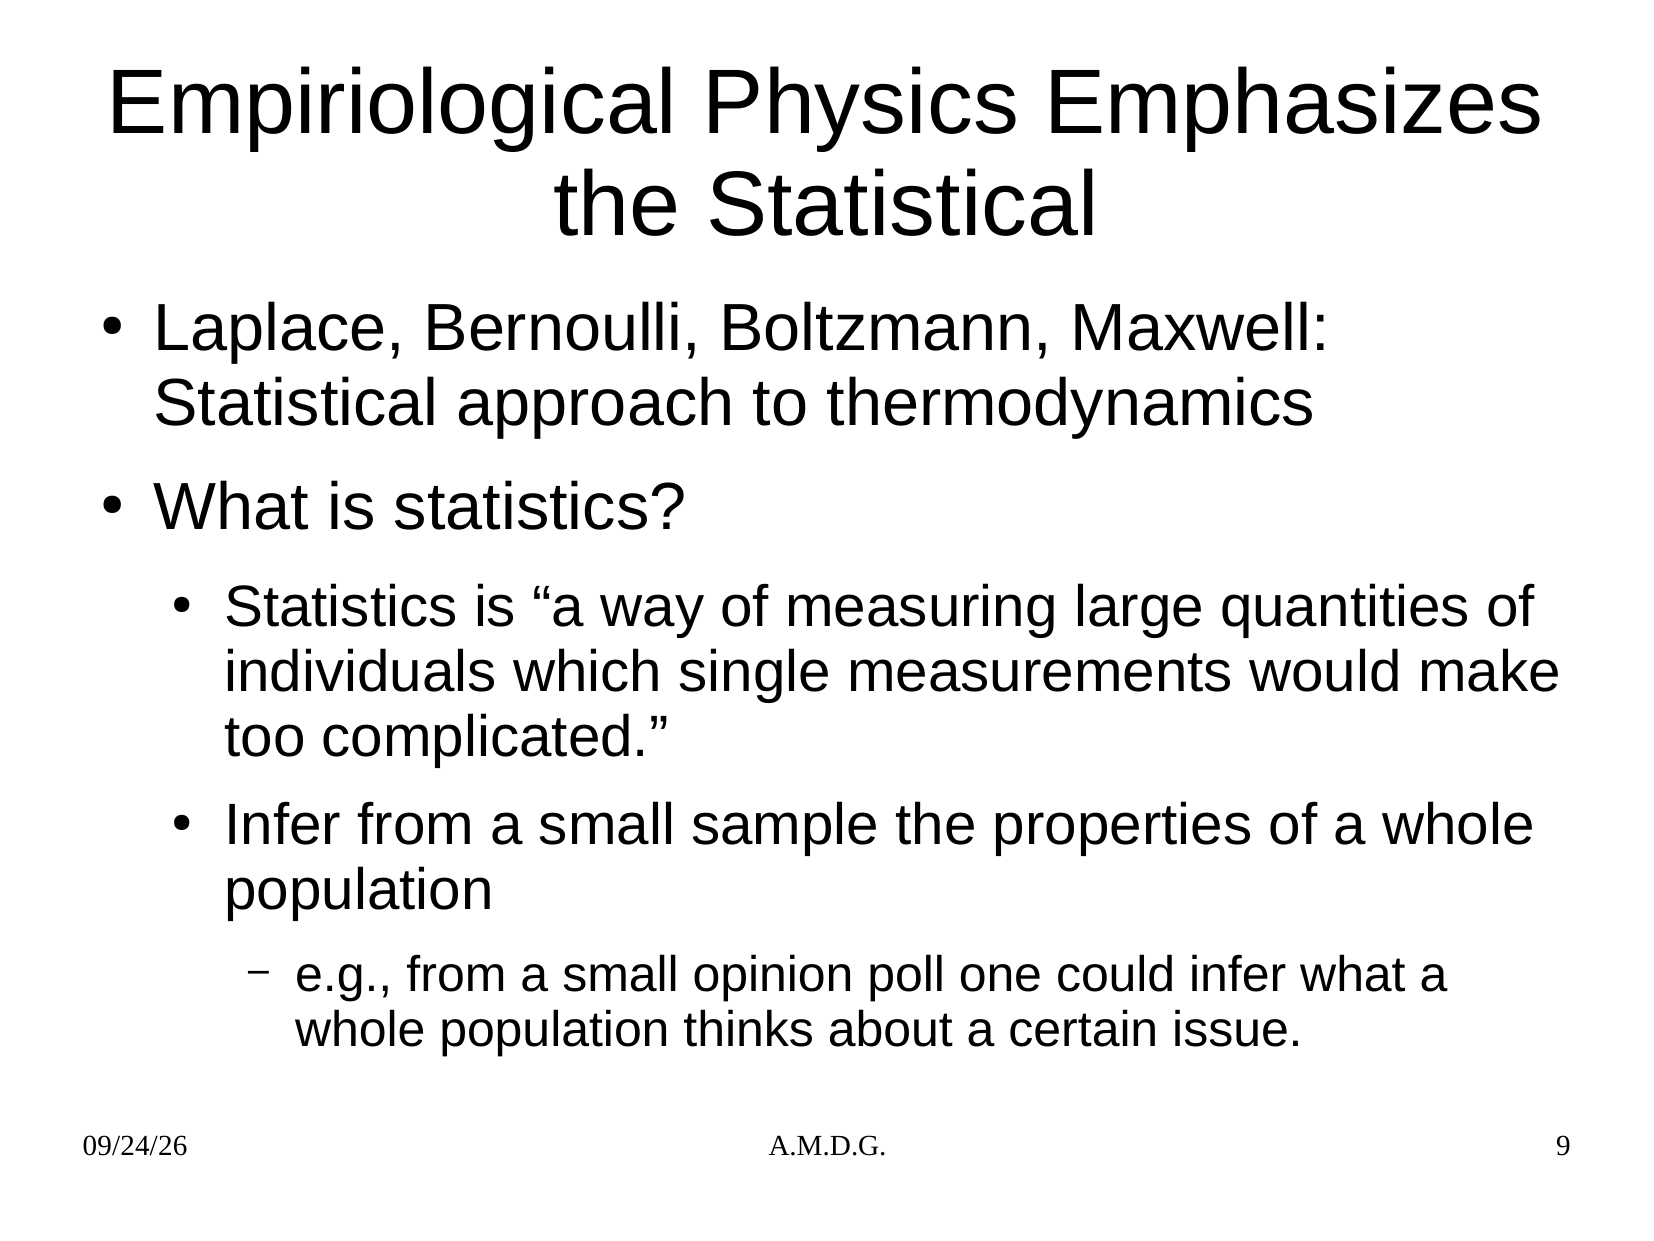

Empiriological Physics Emphasizes the Statistical
# Laplace, Bernoulli, Boltzmann, Maxwell: Statistical approach to thermodynamics
What is statistics?
Statistics is “a way of measuring large quantities of individuals which single measurements would make too complicated.”
Infer from a small sample the properties of a whole population
e.g., from a small opinion poll one could infer what a whole population thinks about a certain issue.
A.M.D.G.
9